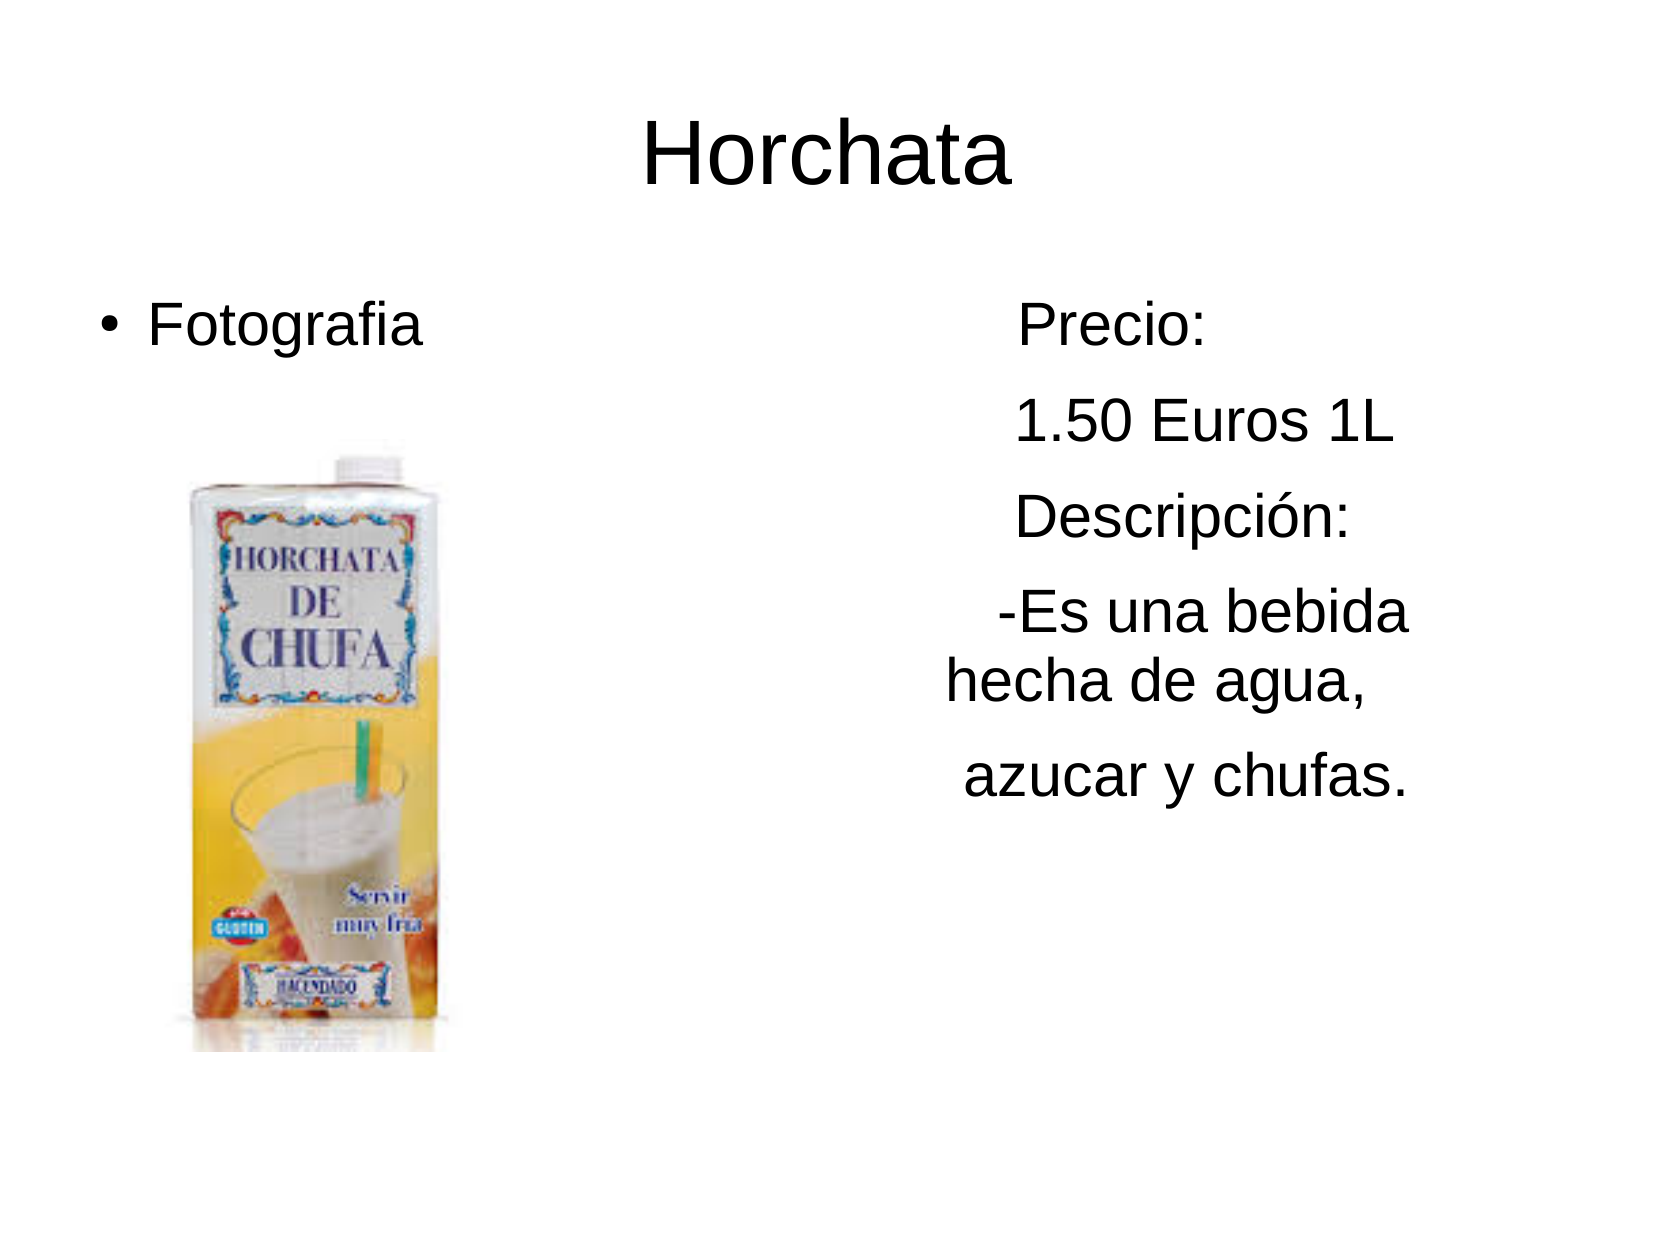

# Horchata
Fotografia Precio:
 1.50 Euros 1L
 Descripción:
 -Es una bebida hecha de agua,
 azucar y chufas.